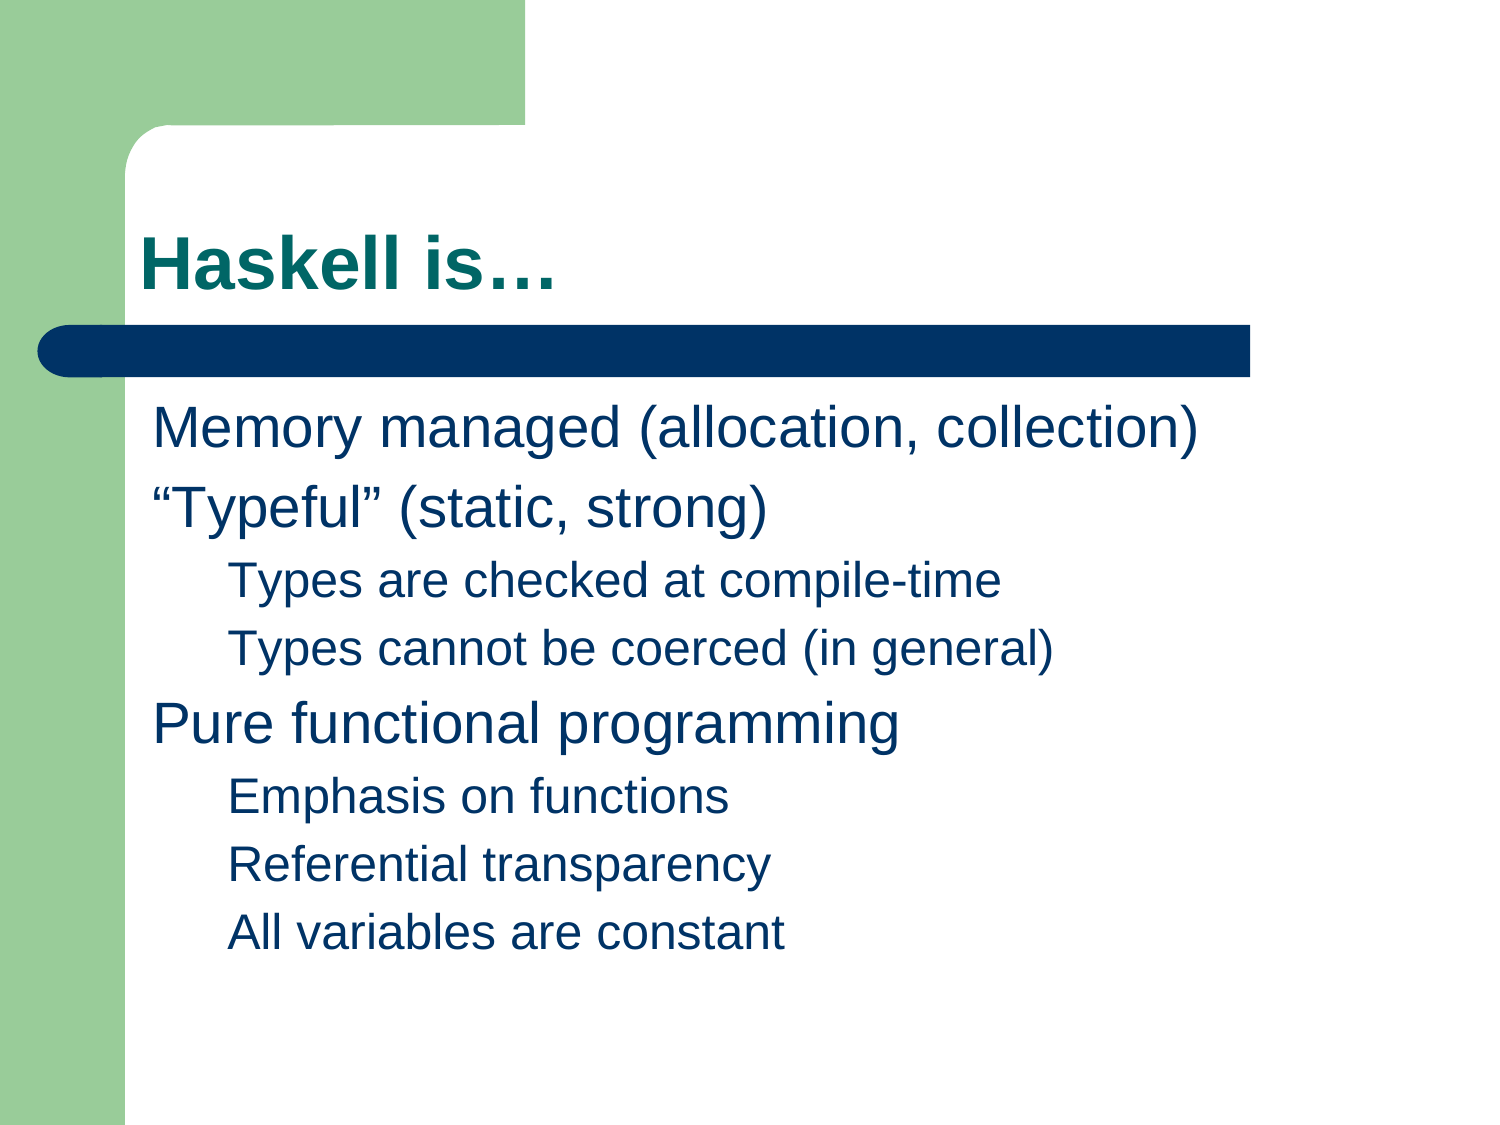

# Haskell is…
Memory managed (allocation, collection)
“Typeful” (static, strong)
Types are checked at compile-time
Types cannot be coerced (in general)
Pure functional programming
Emphasis on functions
Referential transparency
All variables are constant